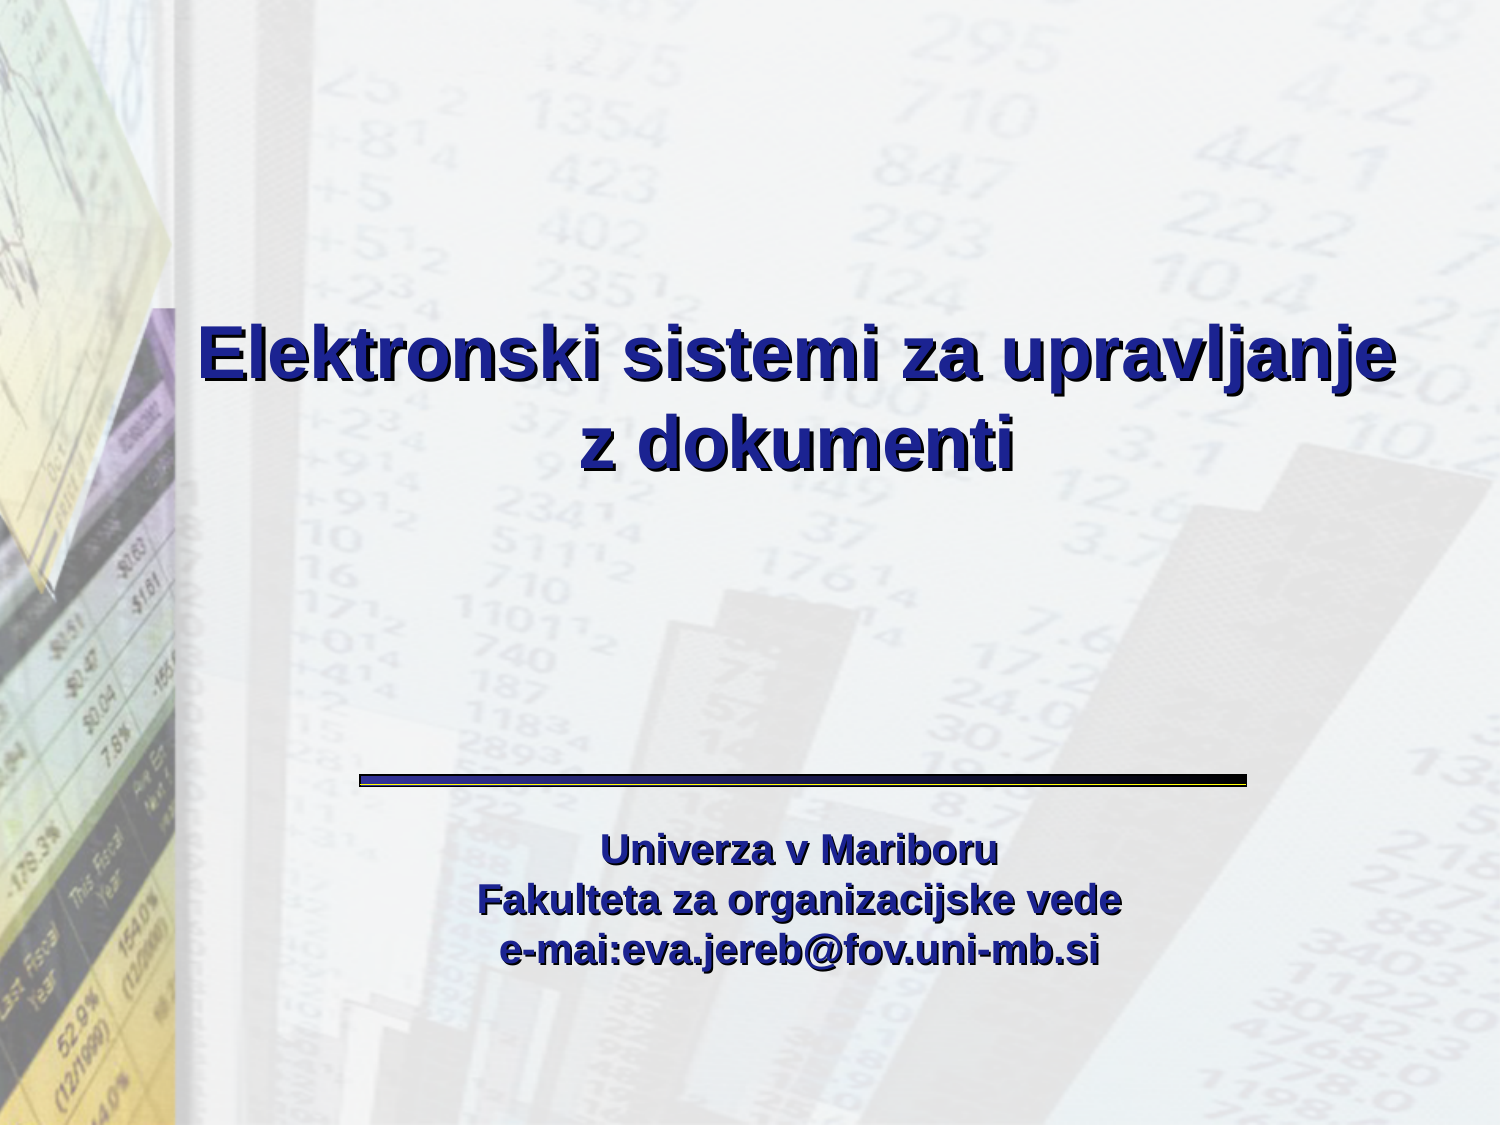

# Elektronski sistemi za upravljanje z dokumenti
Univerza v Mariboru
Fakulteta za organizacijske vede
e-mai:eva.jereb@fov.uni-mb.si